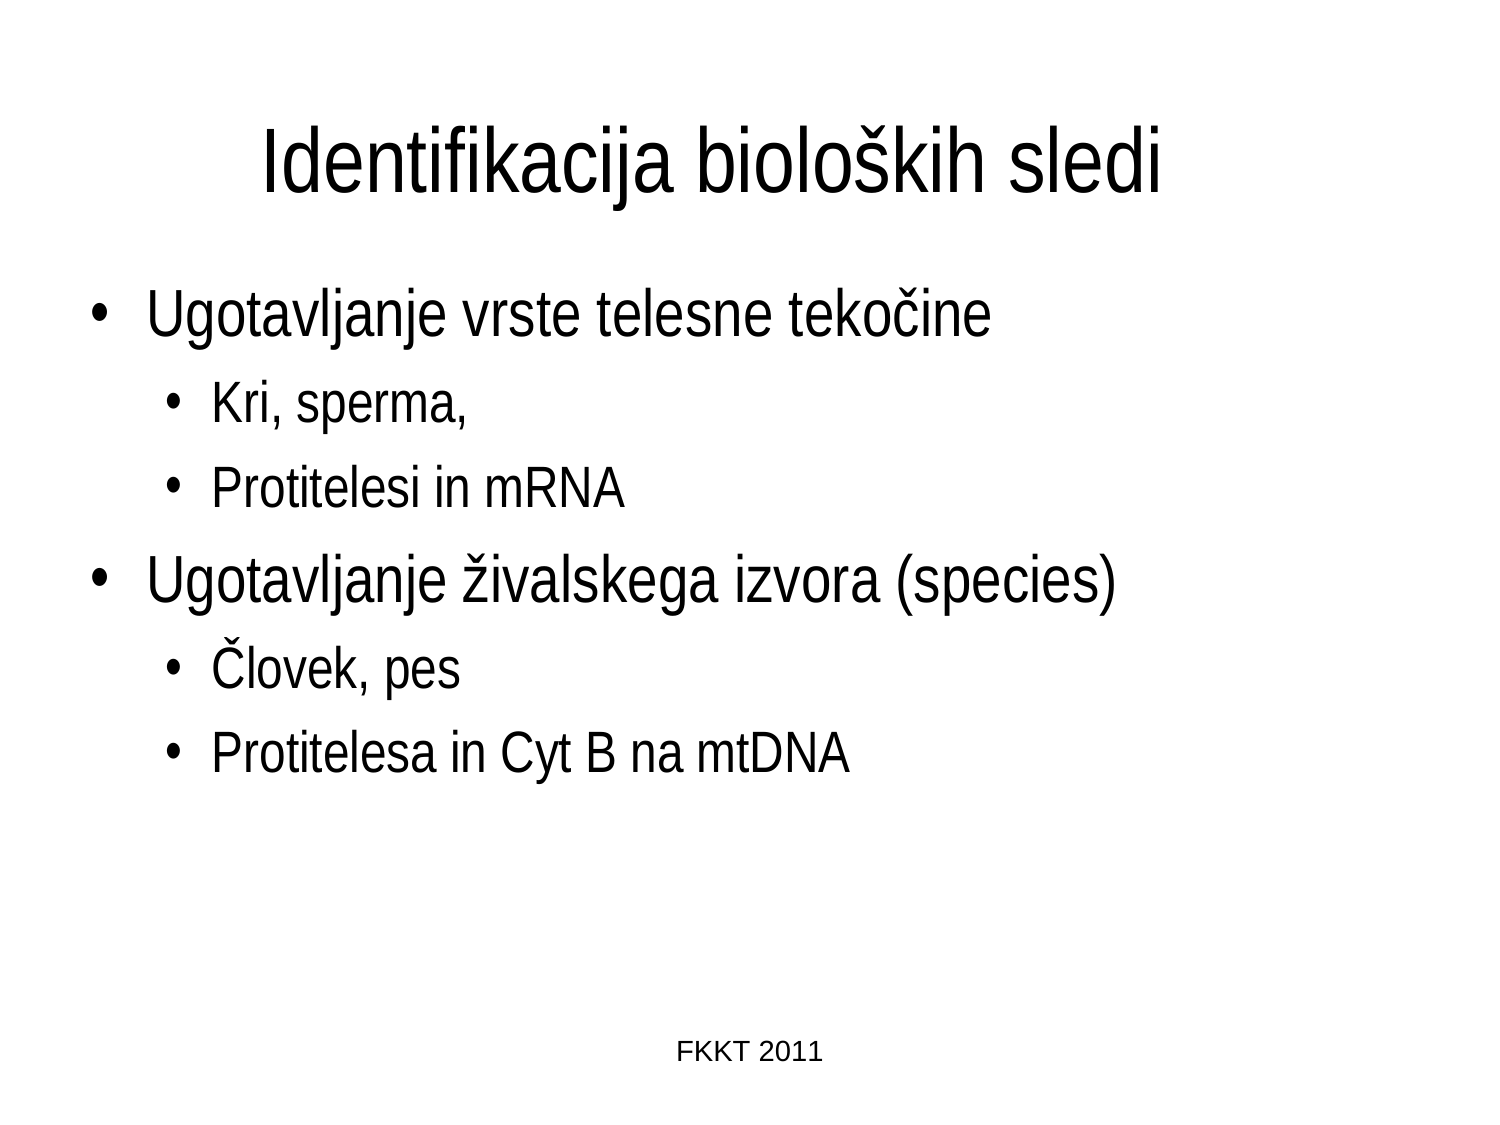

# Identifikacija bioloških sledi
Ugotavljanje vrste telesne tekočine
Kri, sperma,
Protitelesi in mRNA
Ugotavljanje živalskega izvora (species)
Človek, pes
Protitelesa in Cyt B na mtDNA
FKKT 2011